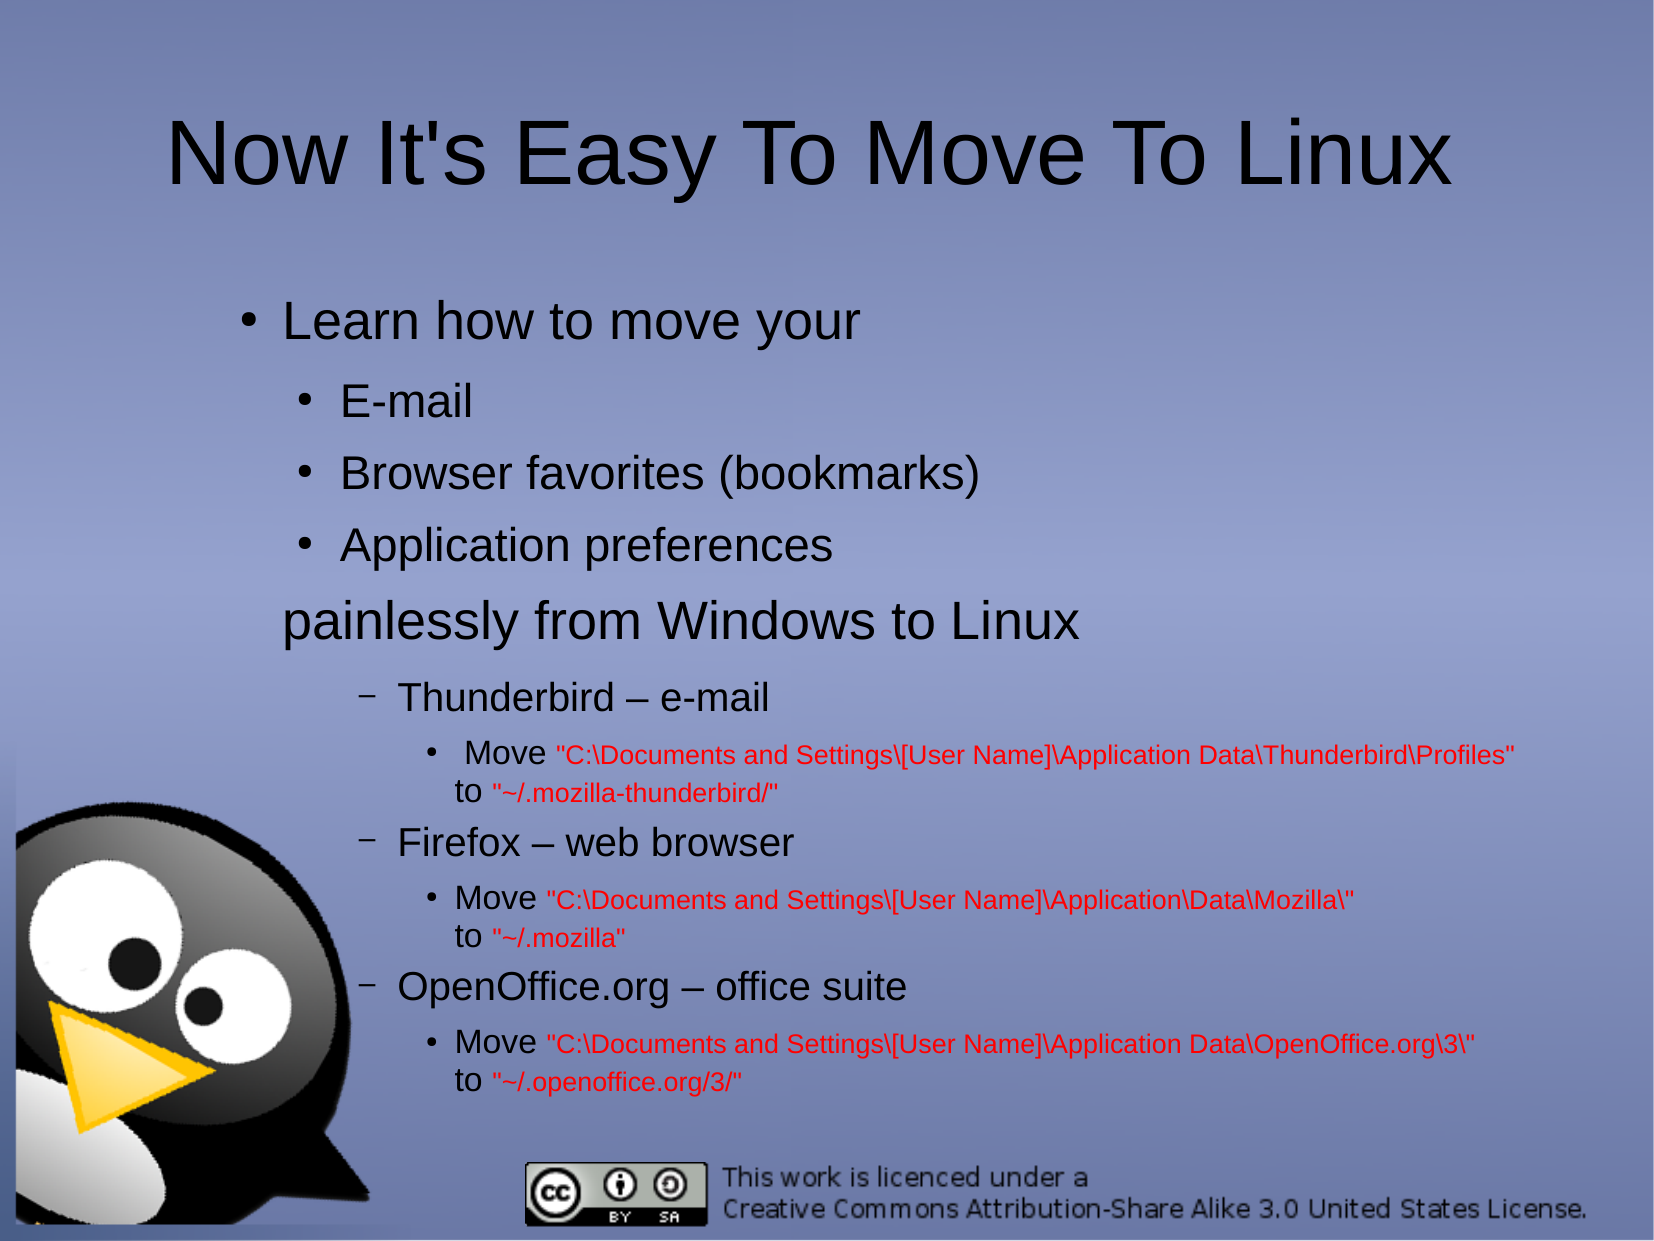

# Now It's Easy To Move To Linux
Learn how to move your
E-mail
Browser favorites (bookmarks)
Application preferences
painlessly from Windows to Linux
Thunderbird – e-mail
 Move "C:\Documents and Settings\[User Name]\Application Data\Thunderbird\Profiles"
to "~/.mozilla-thunderbird/"
Firefox – web browser
Move "C:\Documents and Settings\[User Name]\Application\Data\Mozilla\"
to "~/.mozilla"
OpenOffice.org – office suite
Move "C:\Documents and Settings\[User Name]\Application Data\OpenOffice.org\3\"
to "~/.openoffice.org/3/"